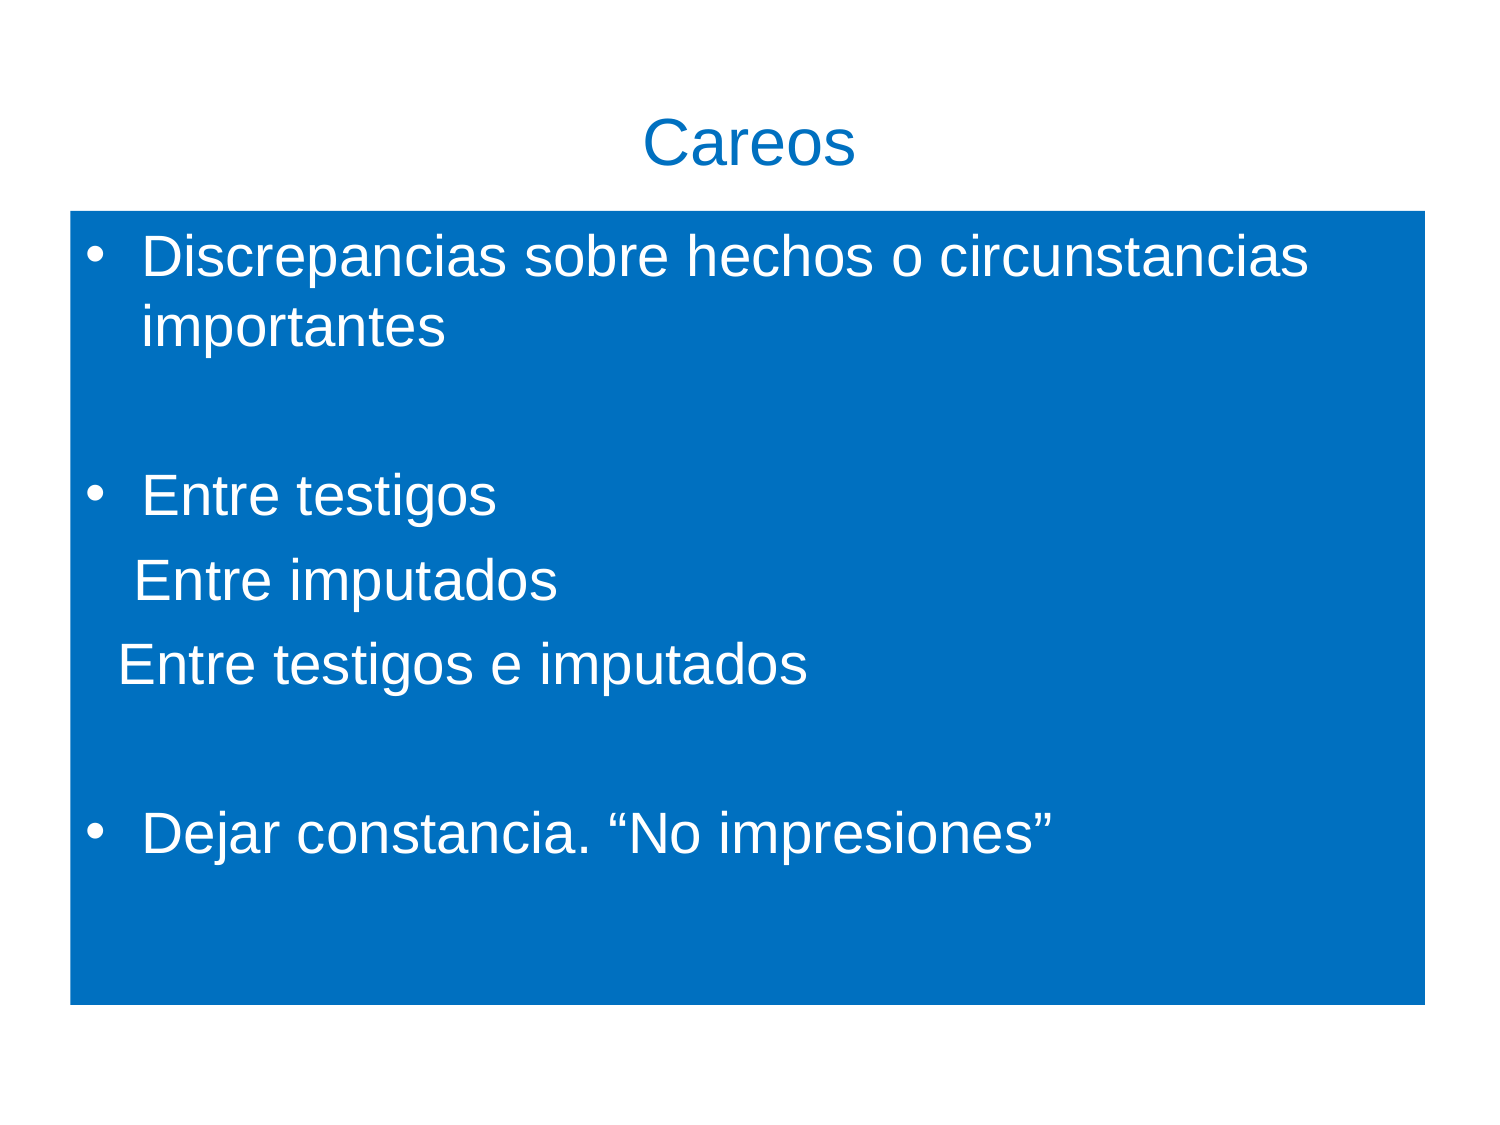

# Careos
Discrepancias sobre hechos o circunstancias importantes
Entre testigos
 Entre imputados
 Entre testigos e imputados
Dejar constancia. “No impresiones”